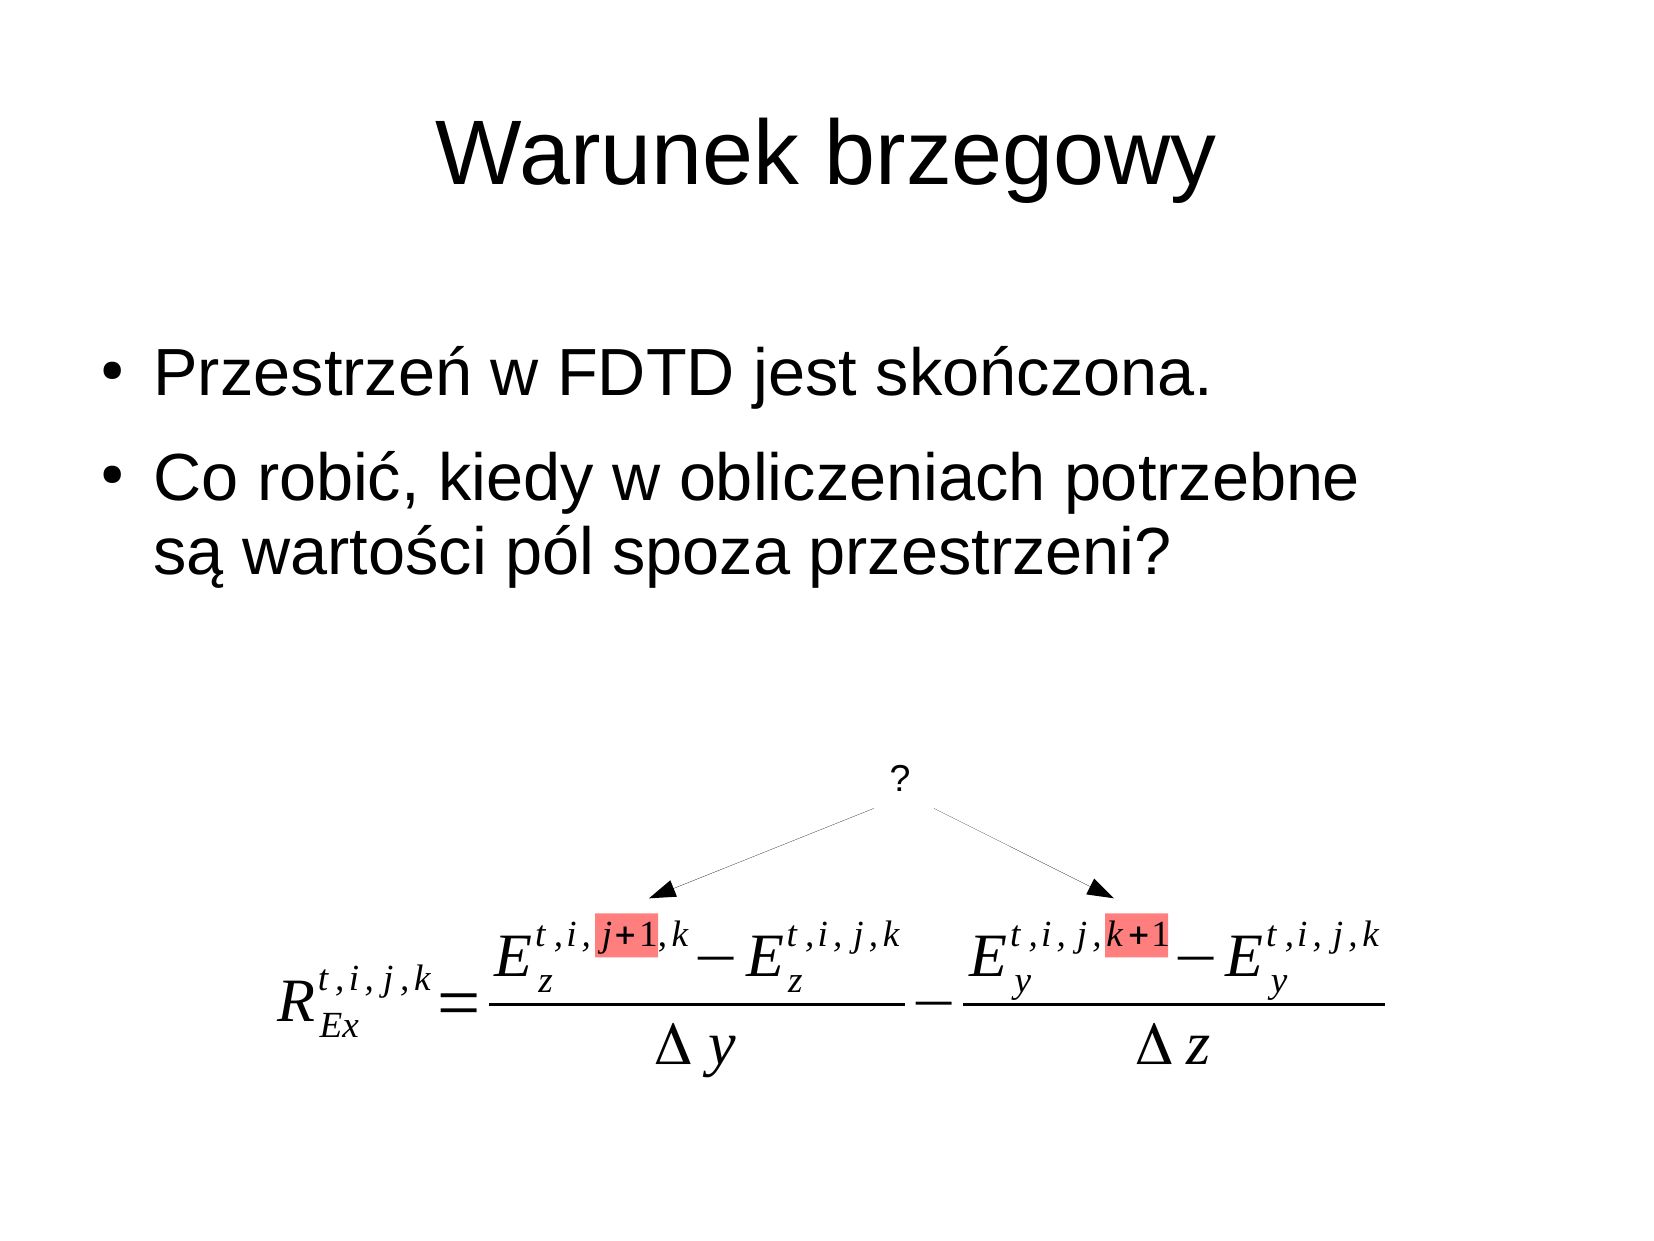

# Warunek brzegowy
Przestrzeń w FDTD jest skończona.
Co robić, kiedy w obliczeniach potrzebne są wartości pól spoza przestrzeni?
?